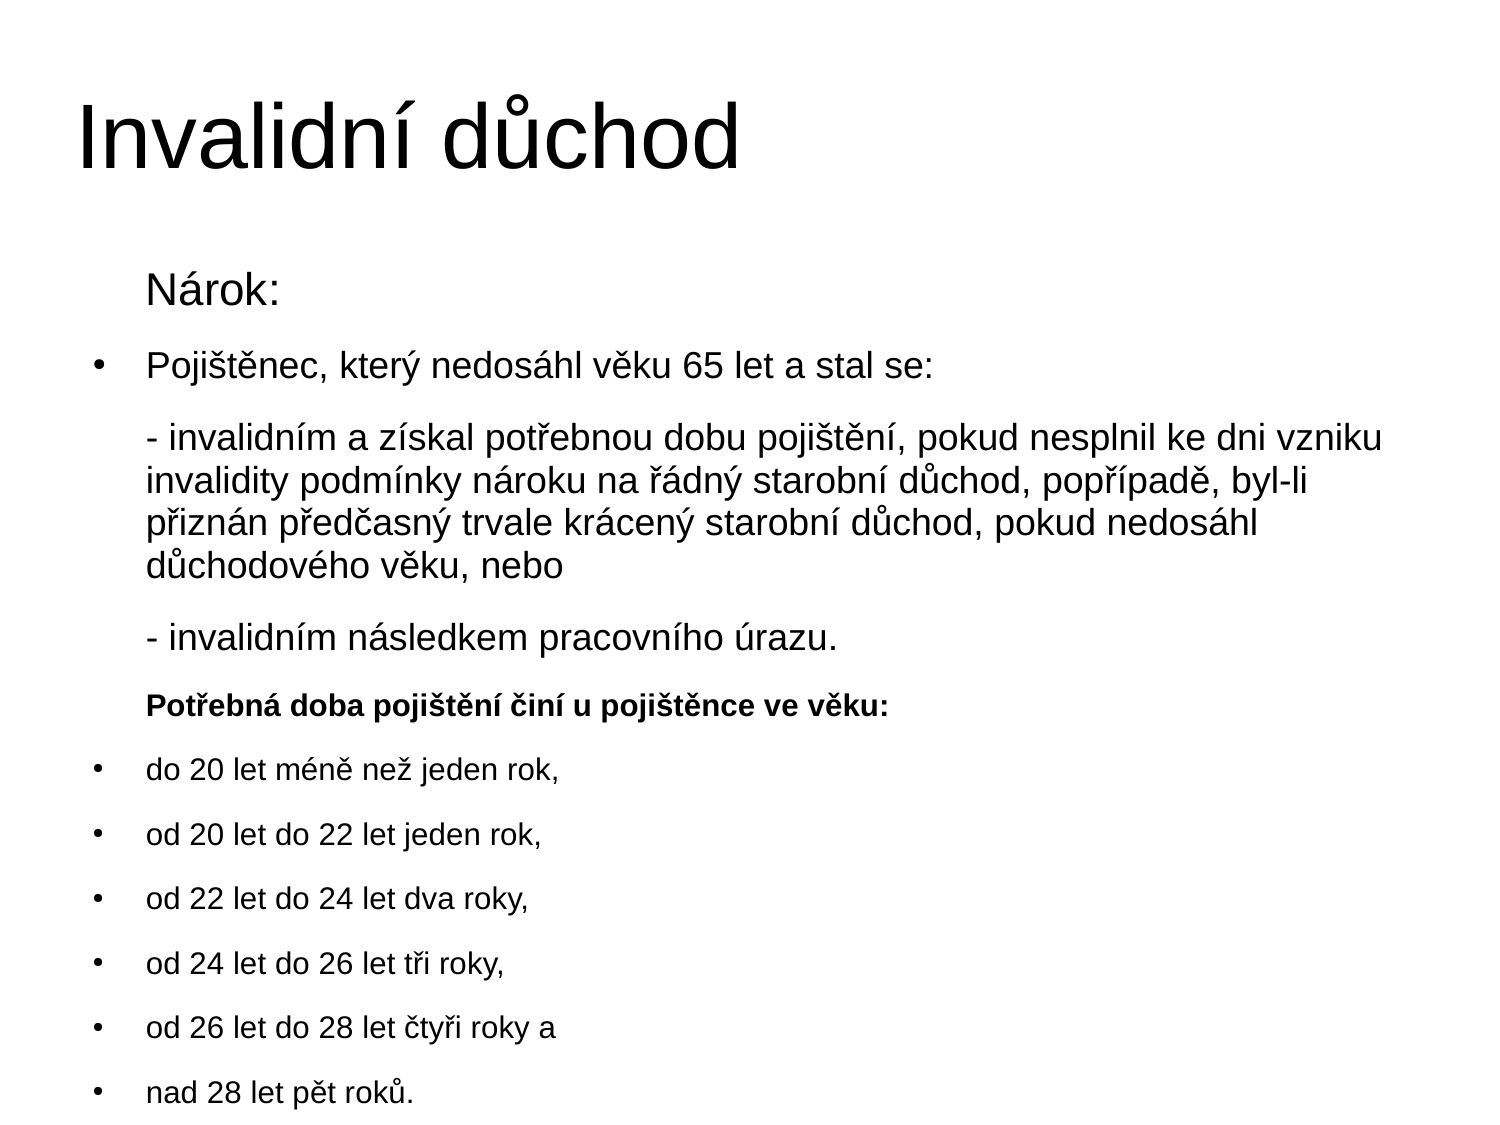

# Invalidní důchod
Nárok:
Pojištěnec, který nedosáhl věku 65 let a stal se:
- invalidním a získal potřebnou dobu pojištění, pokud nesplnil ke dni vzniku invalidity podmínky nároku na řádný starobní důchod, popřípadě, byl-li přiznán předčasný trvale krácený starobní důchod, pokud nedosáhl důchodového věku, nebo
- invalidním následkem pracovního úrazu.
Potřebná doba pojištění činí u pojištěnce ve věku:
do 20 let méně než jeden rok,
od 20 let do 22 let jeden rok,
od 22 let do 24 let dva roky,
od 24 let do 26 let tři roky,
od 26 let do 28 let čtyři roky a
nad 28 let pět roků.